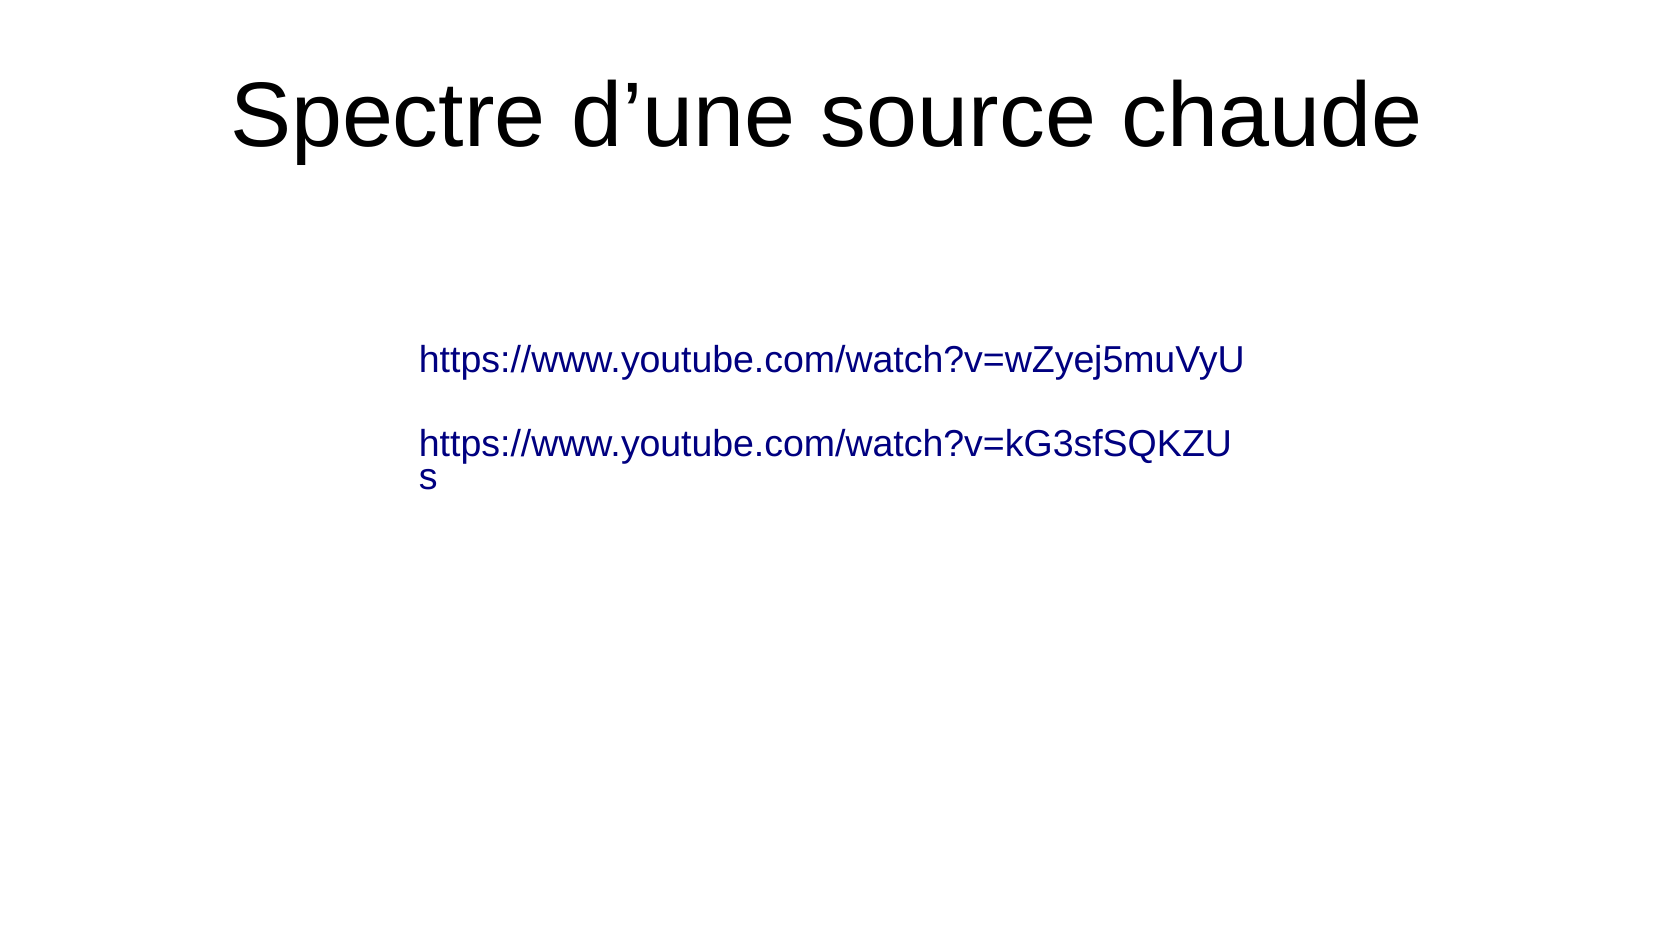

# Spectre d’une source chaude
https://www.youtube.com/watch?v=wZyej5muVyU
https://www.youtube.com/watch?v=kG3sfSQKZUs